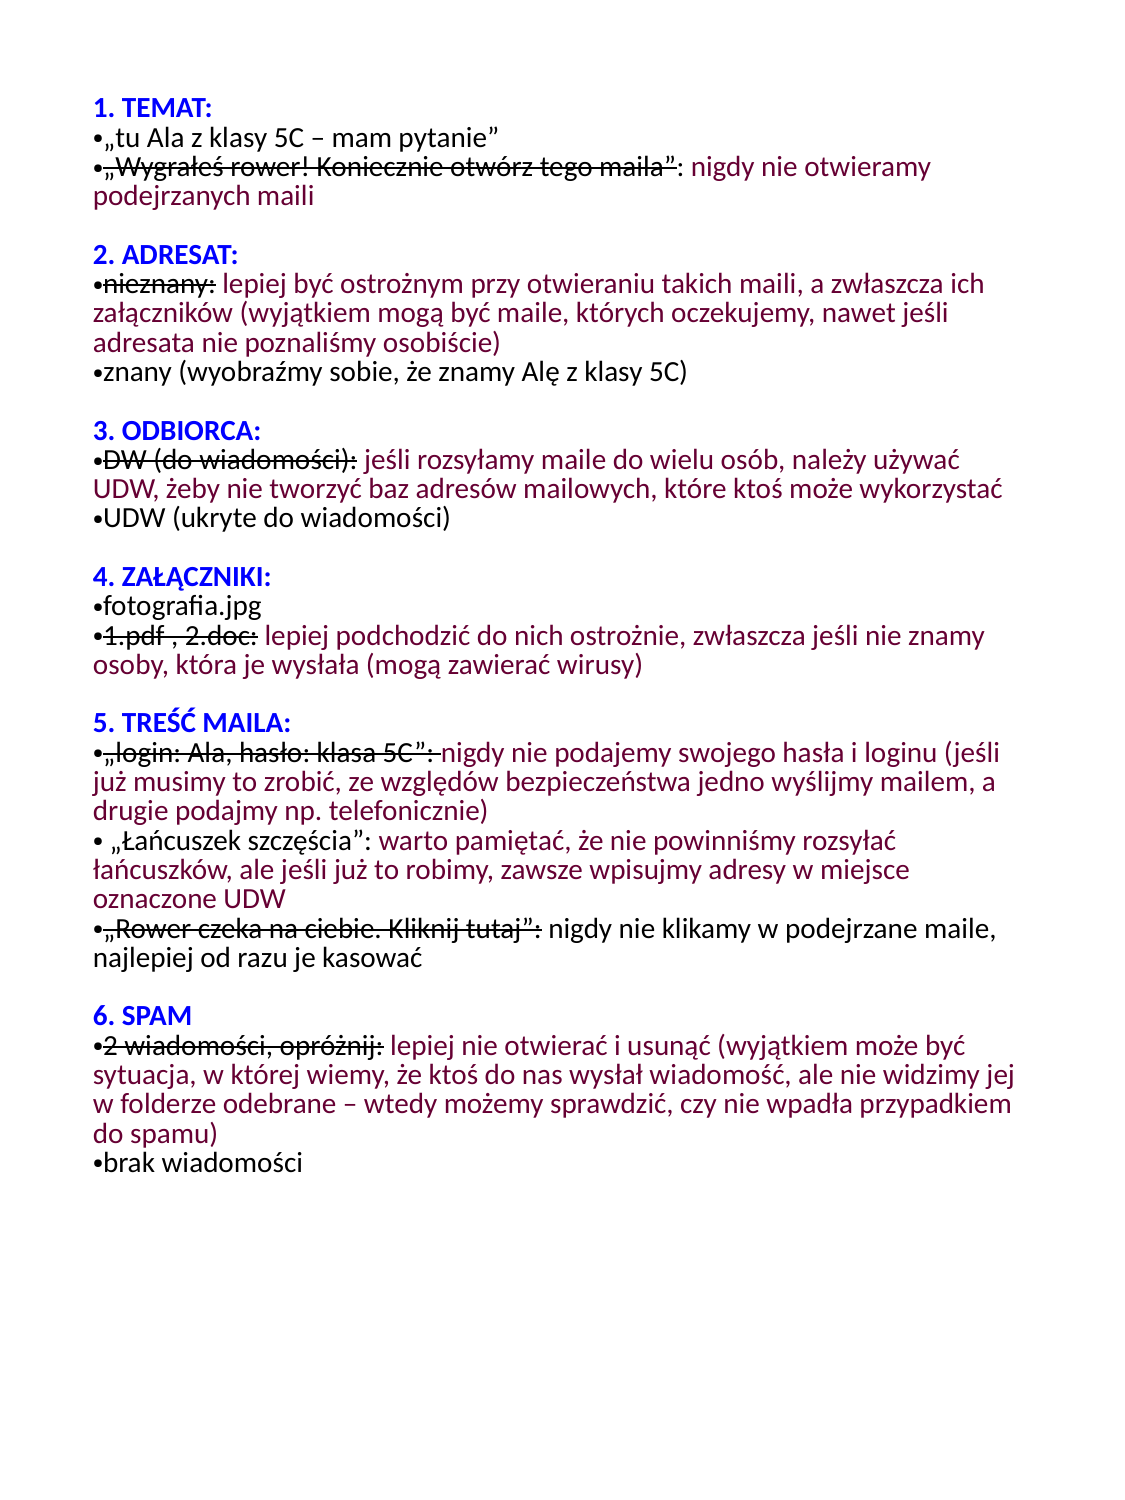

1. TEMAT:
„tu Ala z klasy 5C – mam pytanie”
„Wygrałeś rower! Koniecznie otwórz tego maila”: nigdy nie otwieramy podejrzanych maili
2. ADRESAT:
nieznany: lepiej być ostrożnym przy otwieraniu takich maili, a zwłaszcza ich załączników (wyjątkiem mogą być maile, których oczekujemy, nawet jeśli adresata nie poznaliśmy osobiście)
znany (wyobraźmy sobie, że znamy Alę z klasy 5C)
3. ODBIORCA:
DW (do wiadomości): jeśli rozsyłamy maile do wielu osób, należy używać UDW, żeby nie tworzyć baz adresów mailowych, które ktoś może wykorzystać
UDW (ukryte do wiadomości)
4. ZAŁĄCZNIKI:
fotografia.jpg
1.pdf , 2.doc: lepiej podchodzić do nich ostrożnie, zwłaszcza jeśli nie znamy osoby, która je wysłała (mogą zawierać wirusy)
5. TREŚĆ MAILA:
„login: Ala, hasło: klasa 5C”: nigdy nie podajemy swojego hasła i loginu (jeśli już musimy to zrobić, ze względów bezpieczeństwa jedno wyślijmy mailem, a drugie podajmy np. telefonicznie)
 „Łańcuszek szczęścia”: warto pamiętać, że nie powinniśmy rozsyłać łańcuszków, ale jeśli już to robimy, zawsze wpisujmy adresy w miejsce oznaczone UDW
„Rower czeka na ciebie. Kliknij tutaj”: nigdy nie klikamy w podejrzane maile, najlepiej od razu je kasować
6. SPAM
2 wiadomości, opróżnij: lepiej nie otwierać i usunąć (wyjątkiem może być sytuacja, w której wiemy, że ktoś do nas wysłał wiadomość, ale nie widzimy jej w folderze odebrane – wtedy możemy sprawdzić, czy nie wpadła przypadkiem do spamu)
brak wiadomości